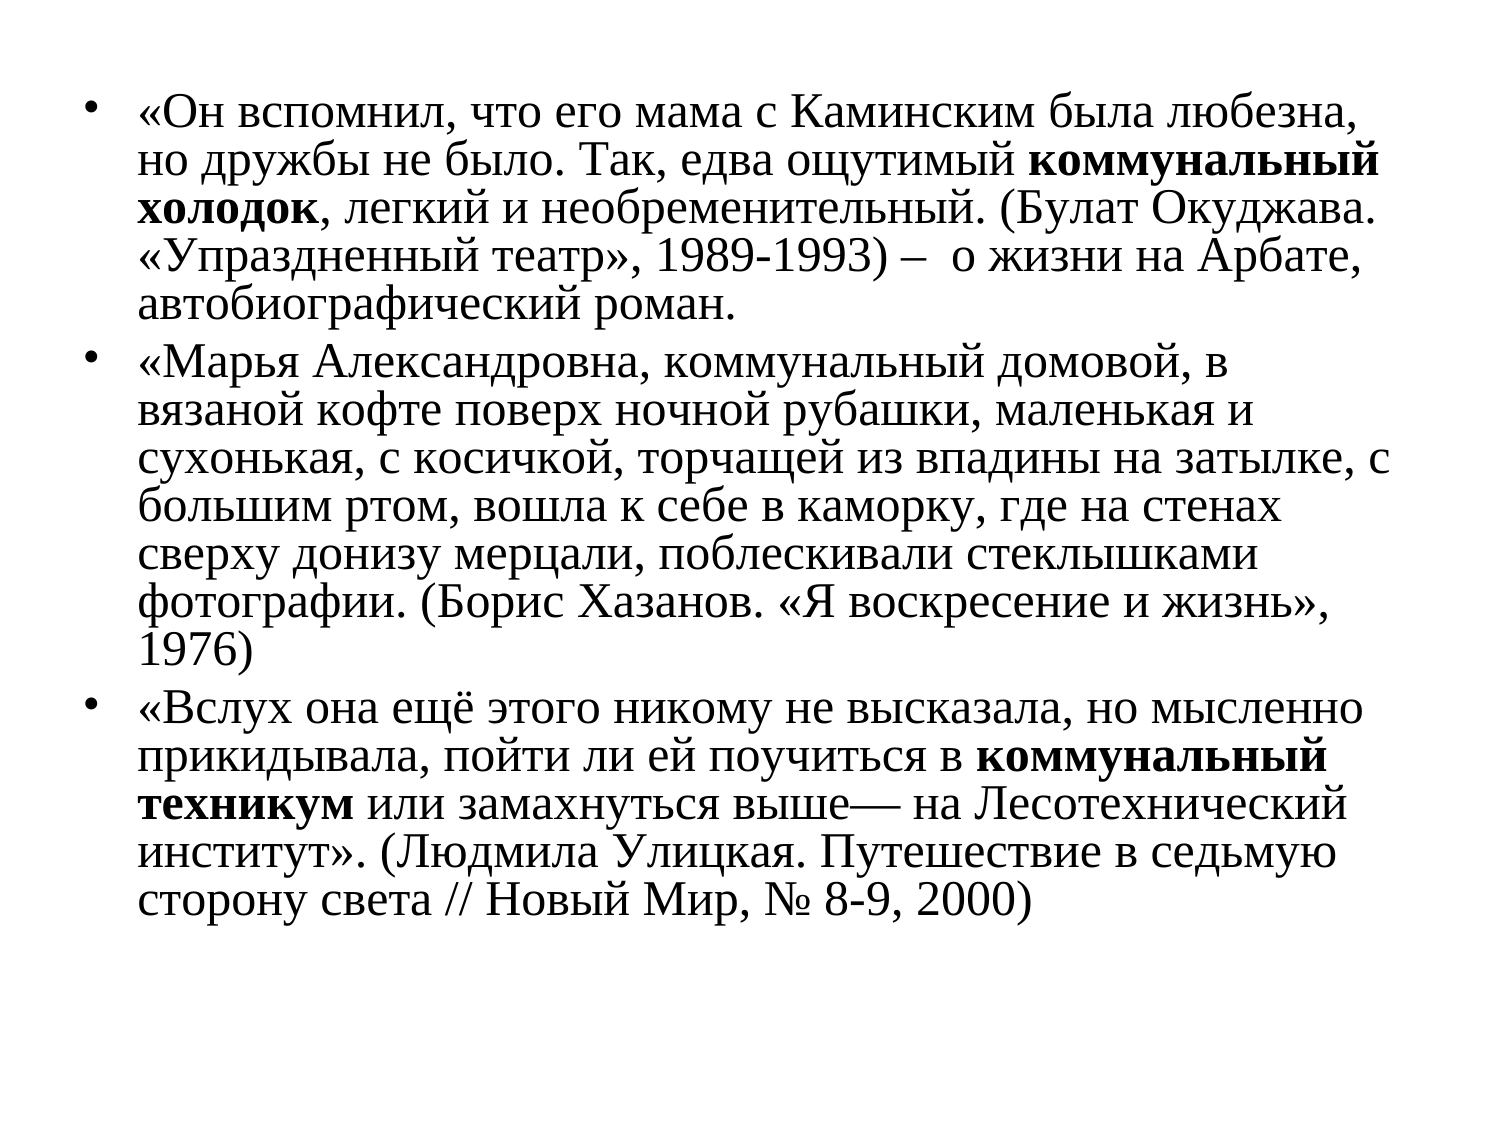

#
«Он вспомнил, что его мама с Каминским была любезна, но дружбы не было. Так, едва ощутимый коммунальный холодок, легкий и необременительный. (Булат Окуджава. «Упраздненный театр», 1989-1993) – о жизни на Арбате, автобиографический роман.
«Марья Александровна, коммунальный домовой, в вязаной кофте поверх ночной рубашки, маленькая и сухонькая, с косичкой, торчащей из впадины на затылке, с большим ртом, вошла к себе в каморку, где на стенах сверху донизу мерцали, поблескивали стеклышками фотографии. (Борис Хазанов. «Я воскресение и жизнь», 1976)
«Вслух она ещё этого никому не высказала, но мысленно прикидывала, пойти ли ей поучиться в коммунальный техникум или замахнуться выше― на Лесотехнический институт». (Людмила Улицкая. Путешествие в седьмую сторону света // Новый Мир, № 8-9, 2000)